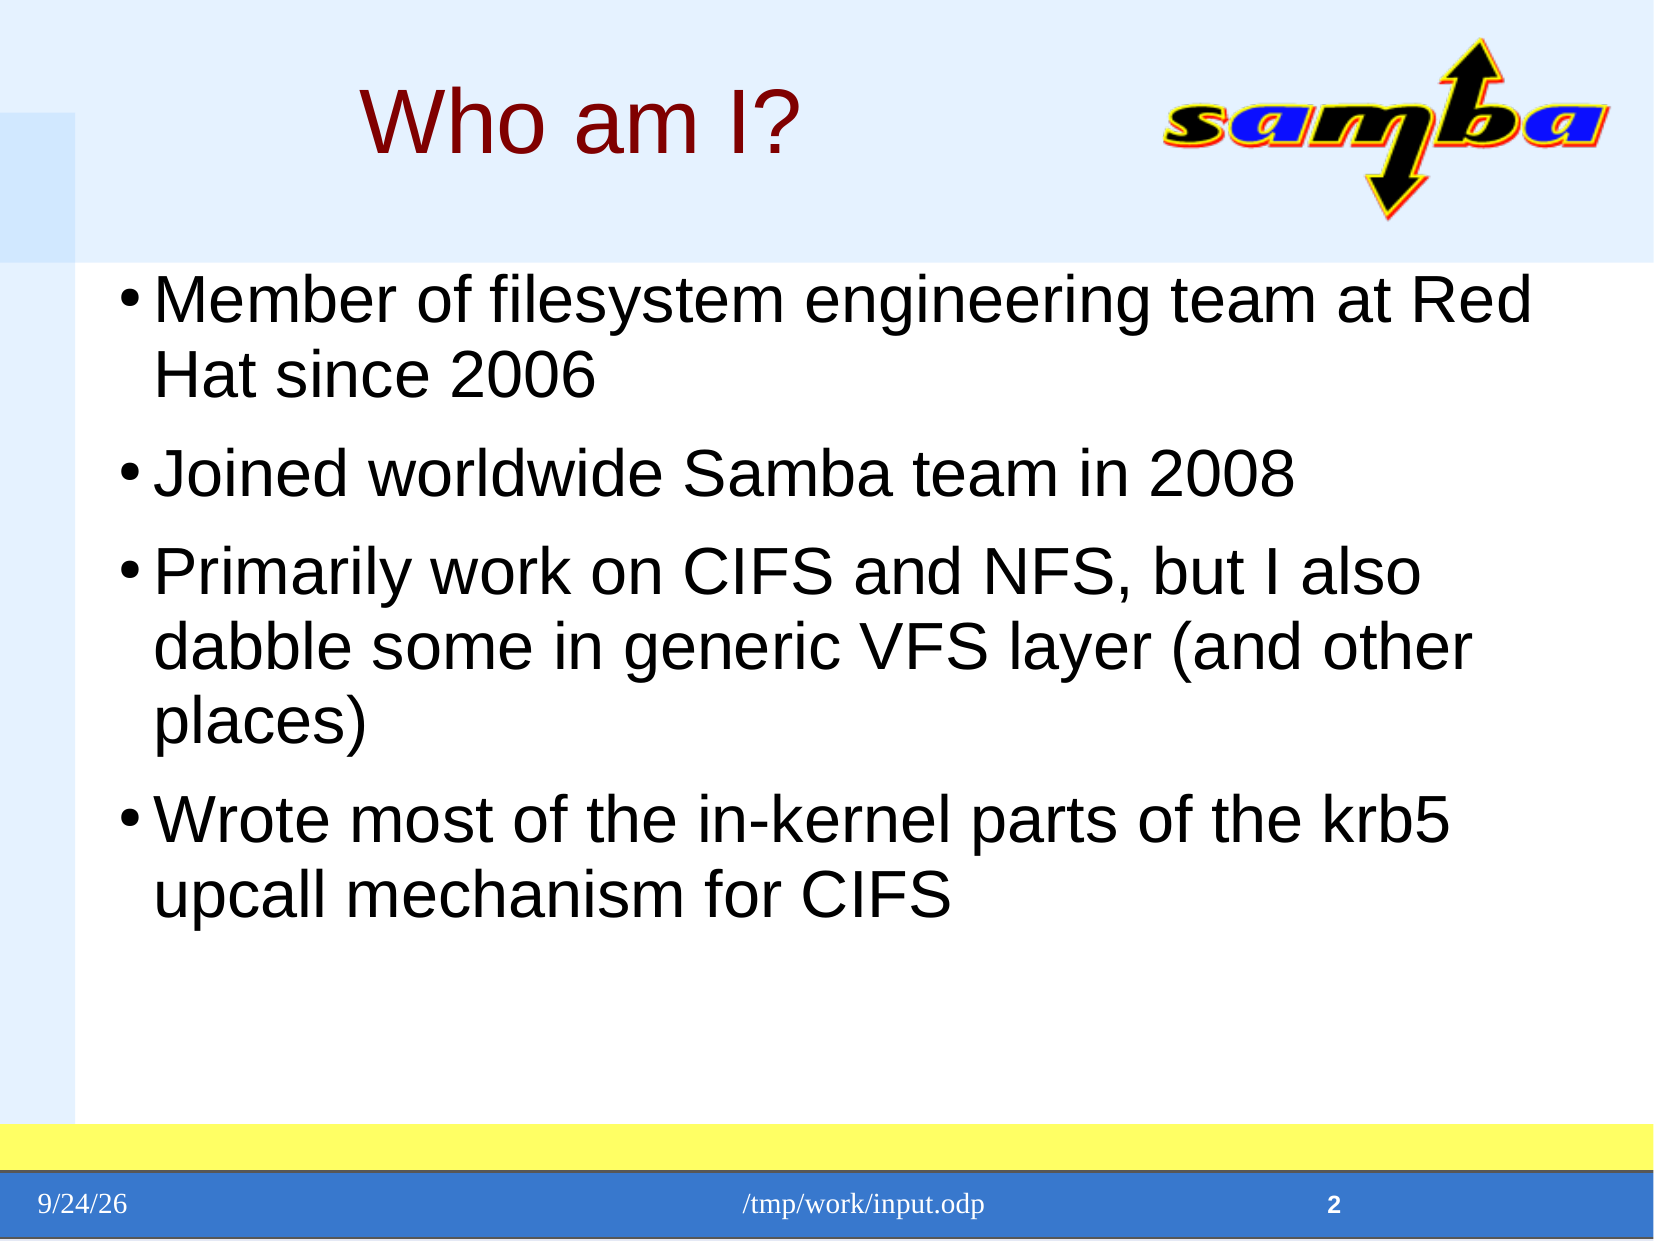

# Who am I?
Member of filesystem engineering team at Red Hat since 2006
Joined worldwide Samba team in 2008
Primarily work on CIFS and NFS, but I also dabble some in generic VFS layer (and other places)
Wrote most of the in-kernel parts of the krb5 upcall mechanism for CIFS